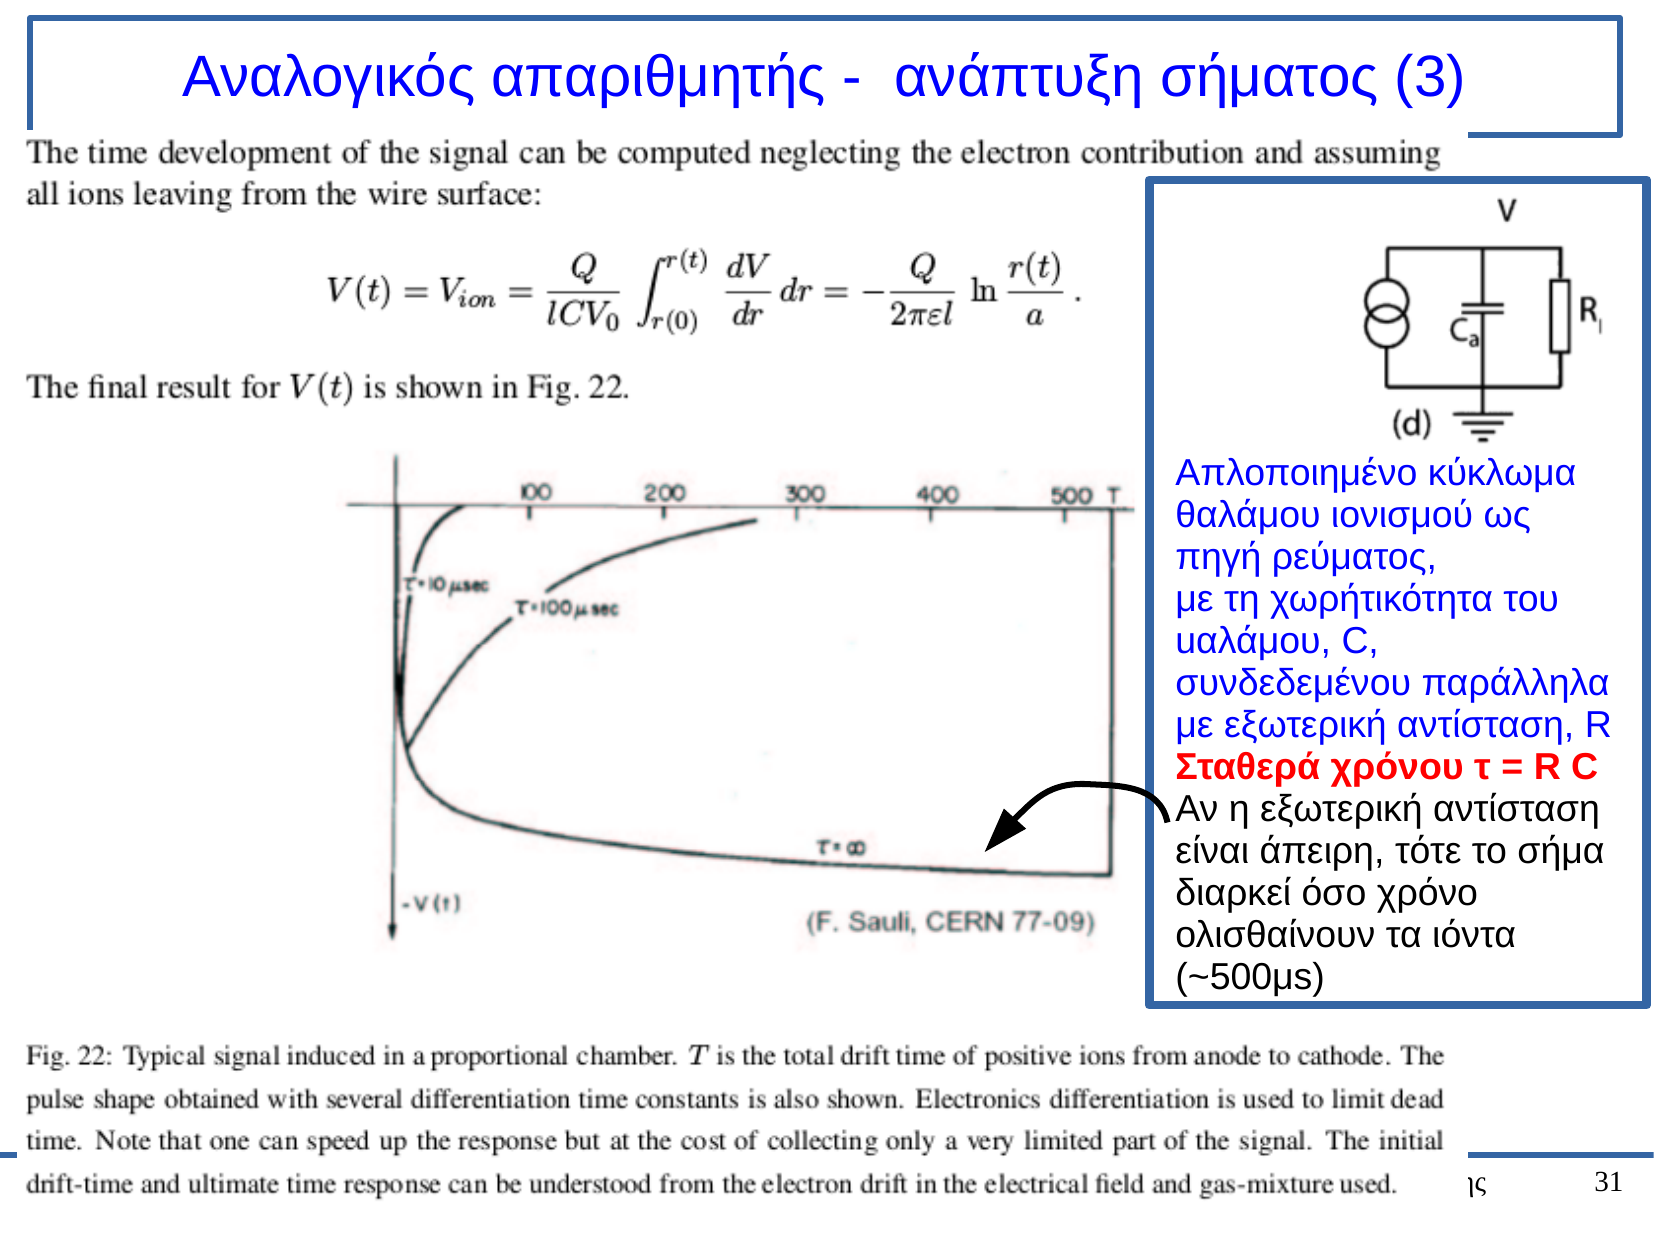

# Αναλογικός απαριθμητής - ανάπτυξη σήματος (3)
Απλοποιημένο κύκλωμα
θαλάμου ιονισμού ως
πηγή ρεύματος,
με τη χωρήτικότητα του
uαλάμου, C,
συνδεδεμένου παράλληλα
με εξωτερική αντίσταση, R
Σταθερά χρόνου τ = R C
Αν η εξωτερική αντίσταση
είναι άπειρη, τότε το σήμα
διαρκεί όσο χρόνο
ολισθαίνουν τα ιόντα
(~500μs)
Κ. Κορδάς - Α.Π.Θ
Επιταχυντές & Ανιχνευτές - Ανιχνευτές αερίου γεμίσματος - μέτρηση θέσης
31